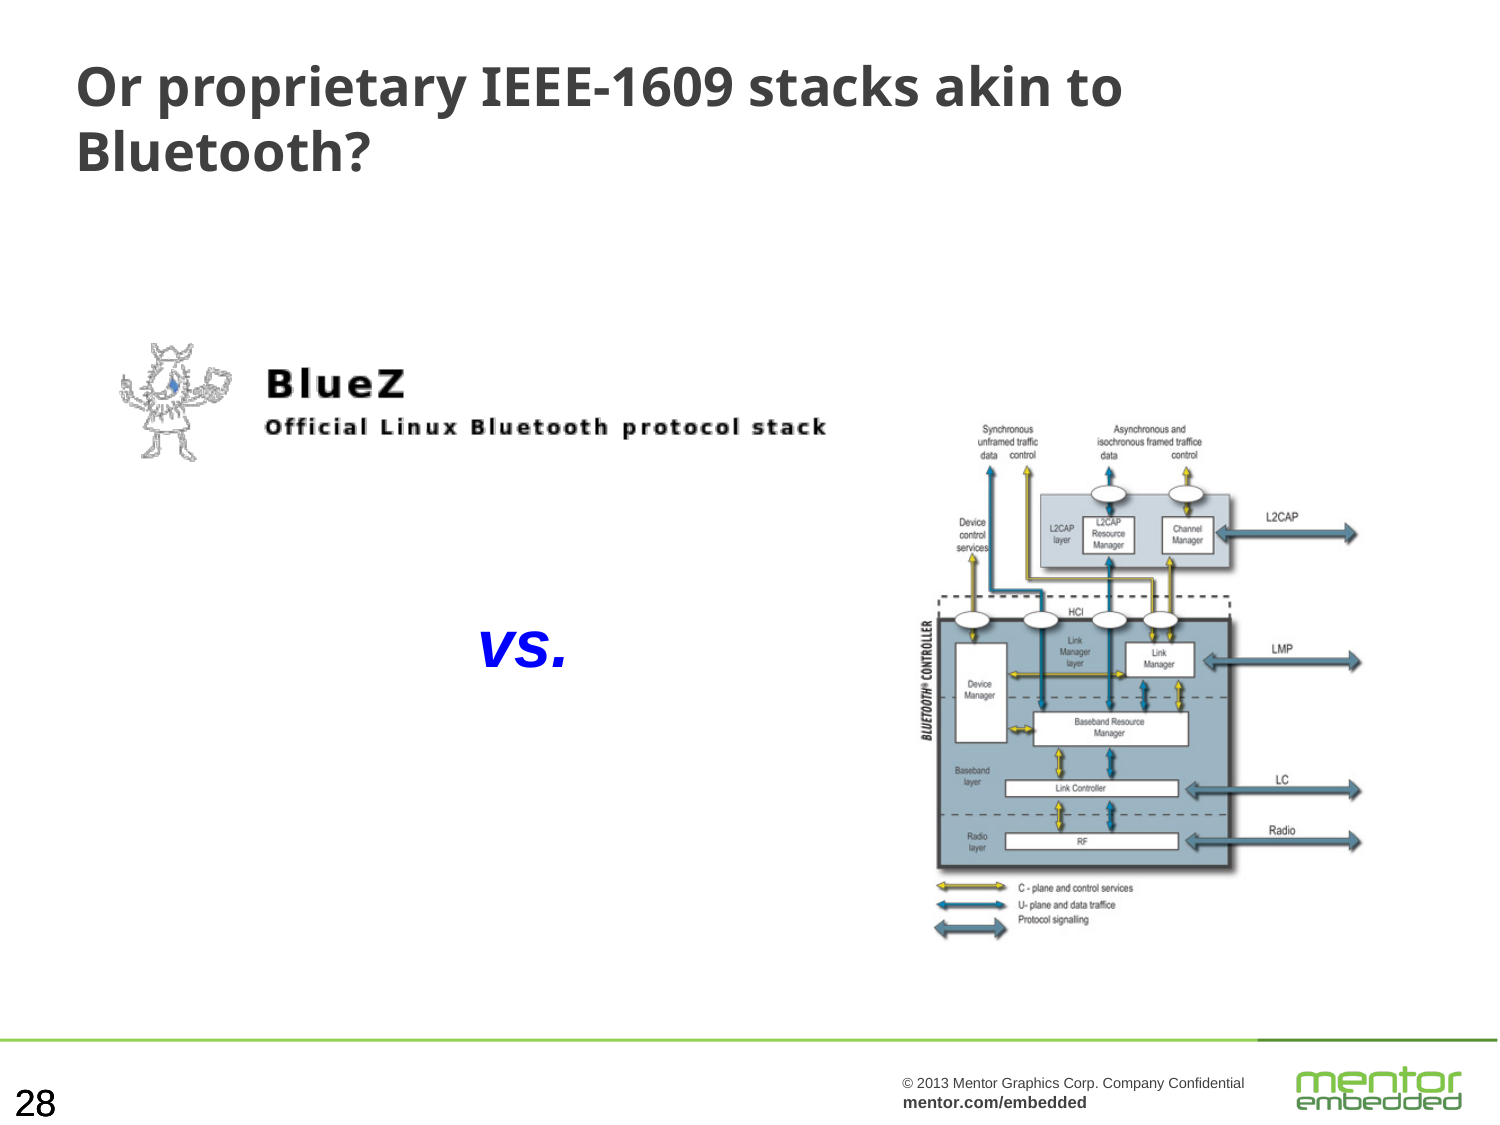

# Or proprietary IEEE-1609 stacks akin to Bluetooth?
vs.